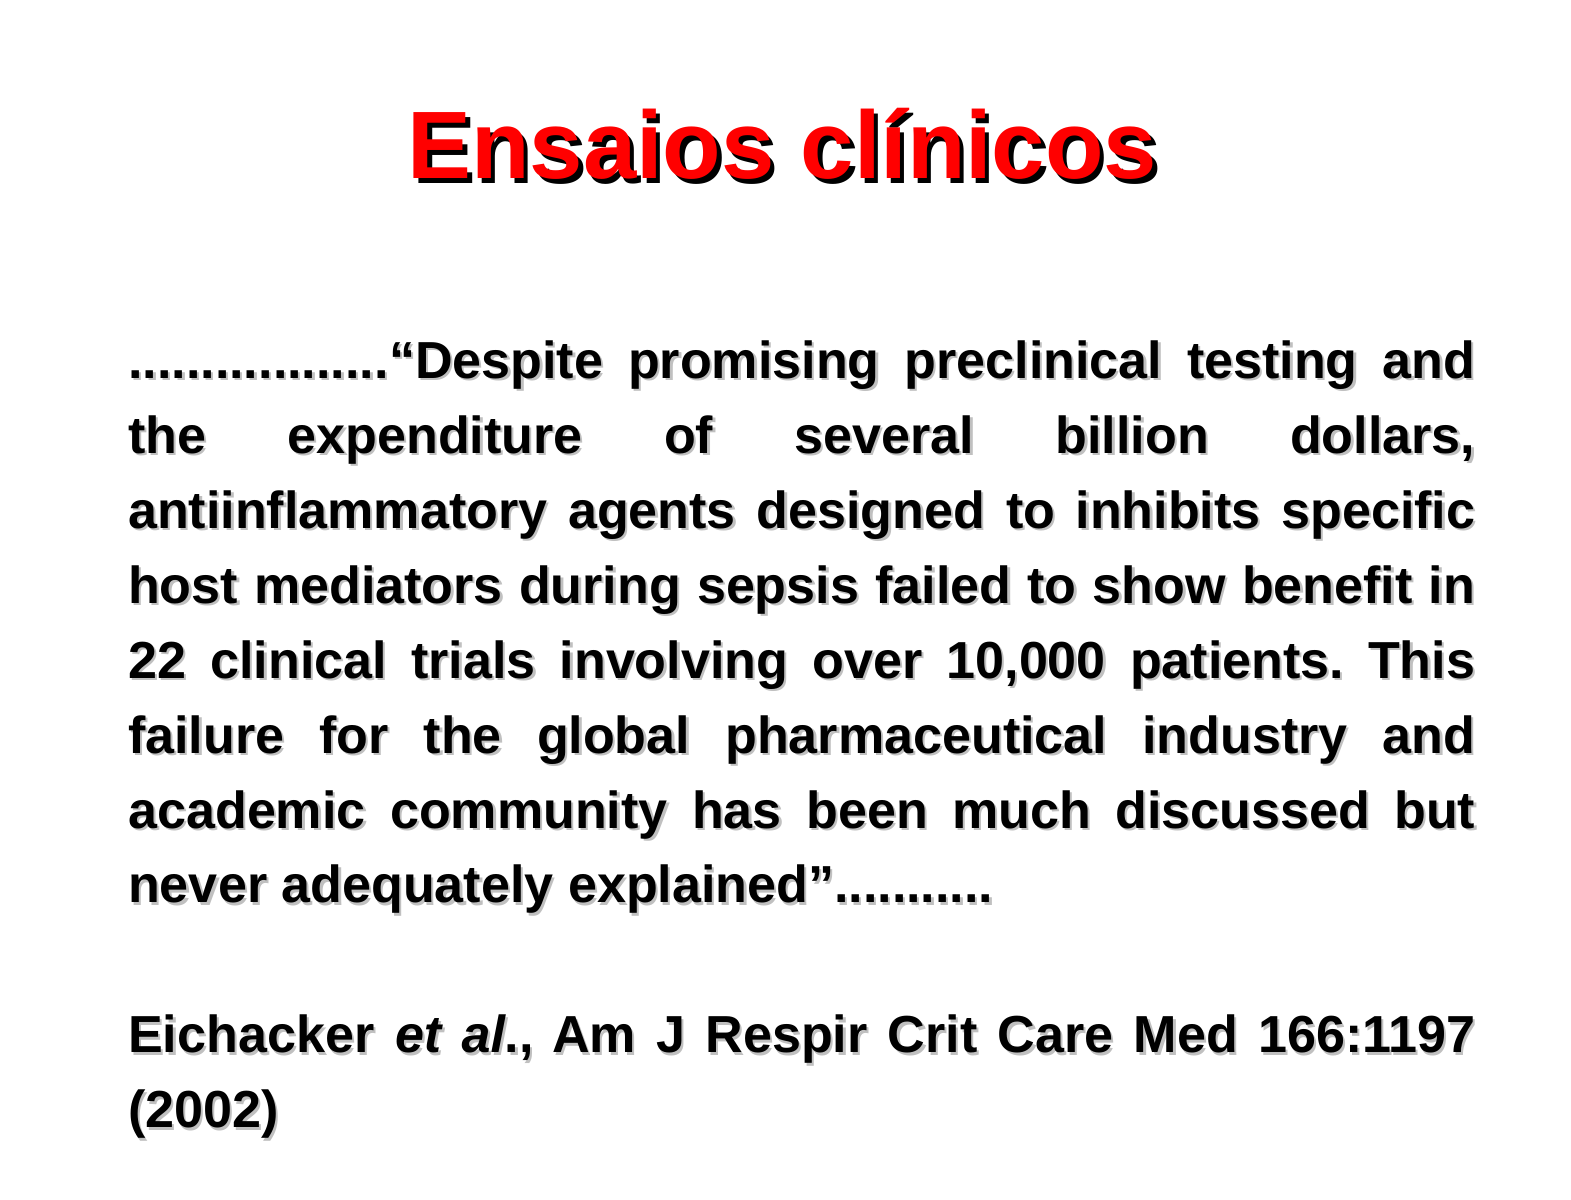

Ensaios clínicos
..................“Despite promising preclinical testing and the expenditure of several billion dollars, antiinflammatory agents designed to inhibits specific host mediators during sepsis failed to show benefit in 22 clinical trials involving over 10,000 patients. This failure for the global pharmaceutical industry and academic community has been much discussed but never adequately explained”...........
Eichacker et al., Am J Respir Crit Care Med 166:1197 (2002)